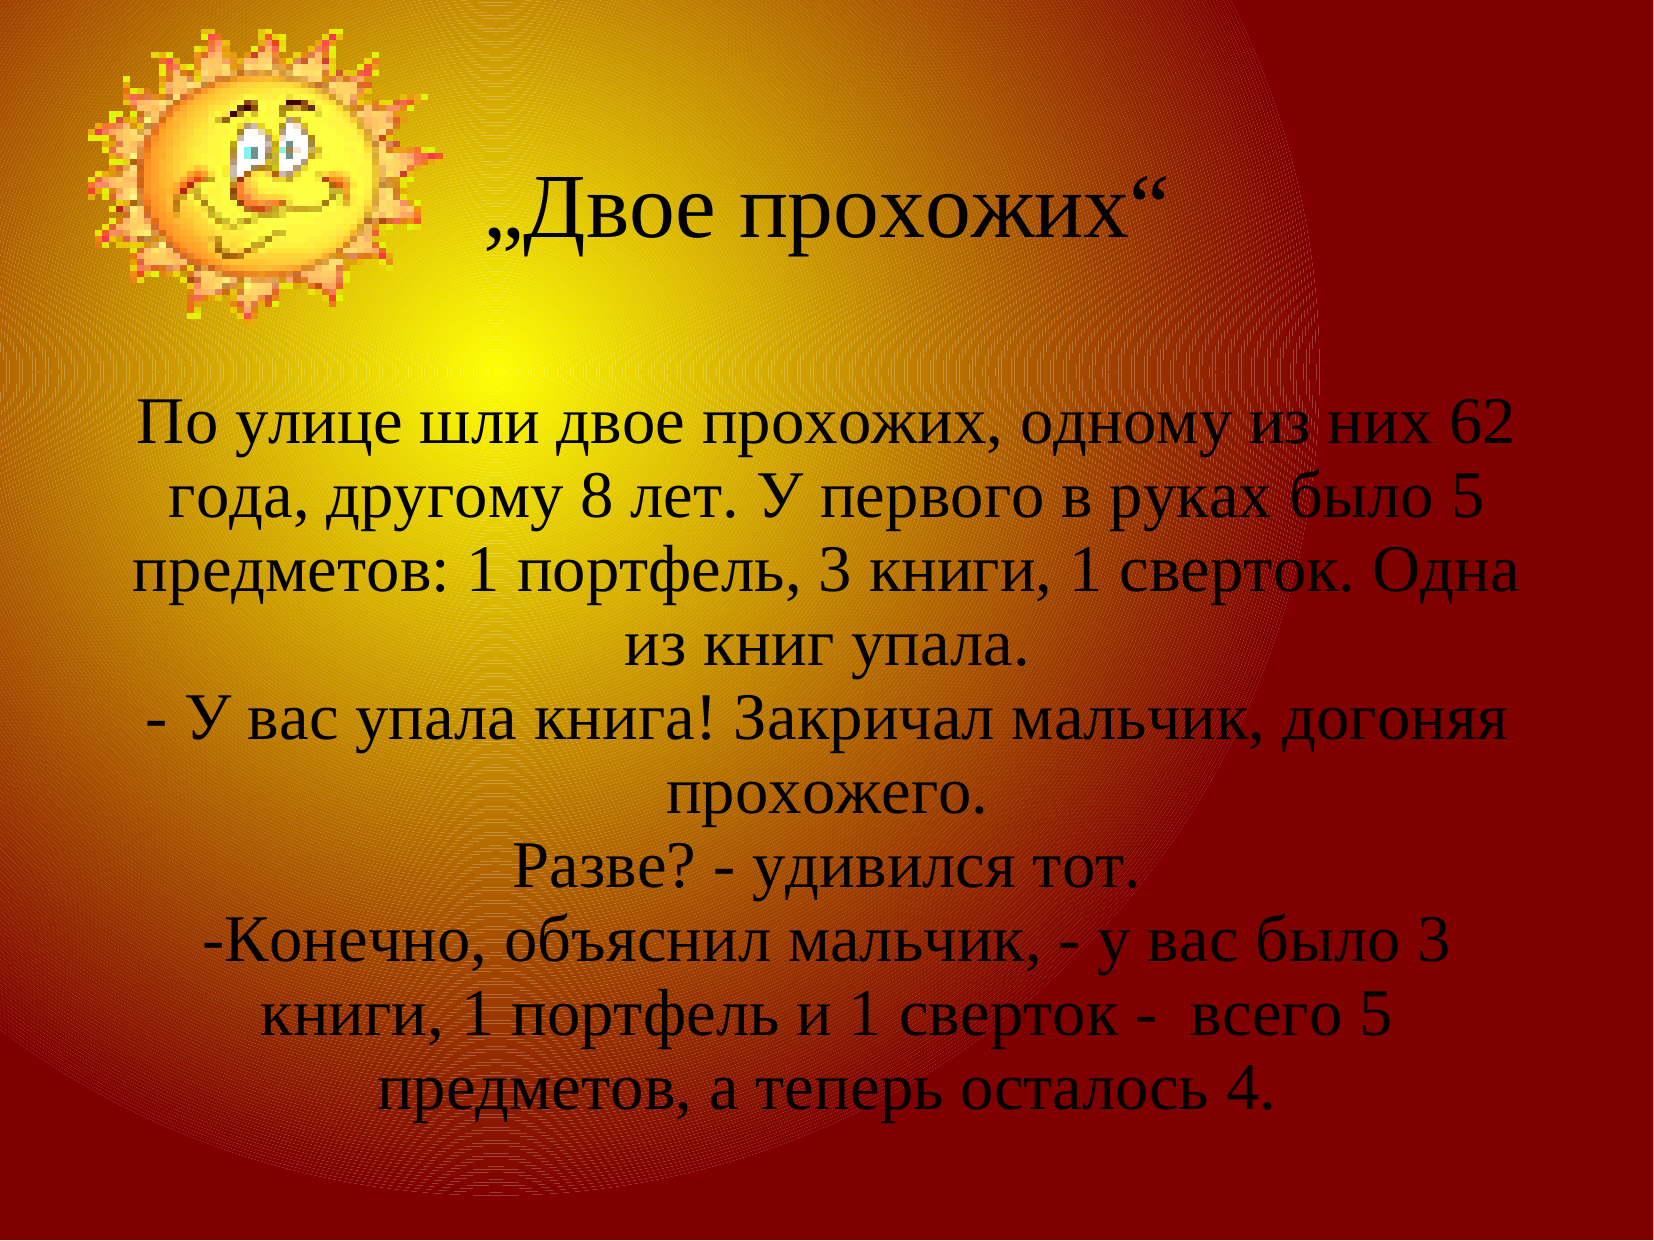

# „Двое прохожих“
По улице шли двое прохожих, одному из них 62 года, другому 8 лет. У первого в руках было 5 предметов: 1 портфель, 3 книги, 1 сверток. Одна из книг упала.
- У вас упала книга! Закричал мальчик, догоняя прохожего.
Разве? - удивился тот.
-Конечно, объяснил мальчик, - у вас было 3 книги, 1 портфель и 1 сверток - всего 5 предметов, а теперь осталось 4.